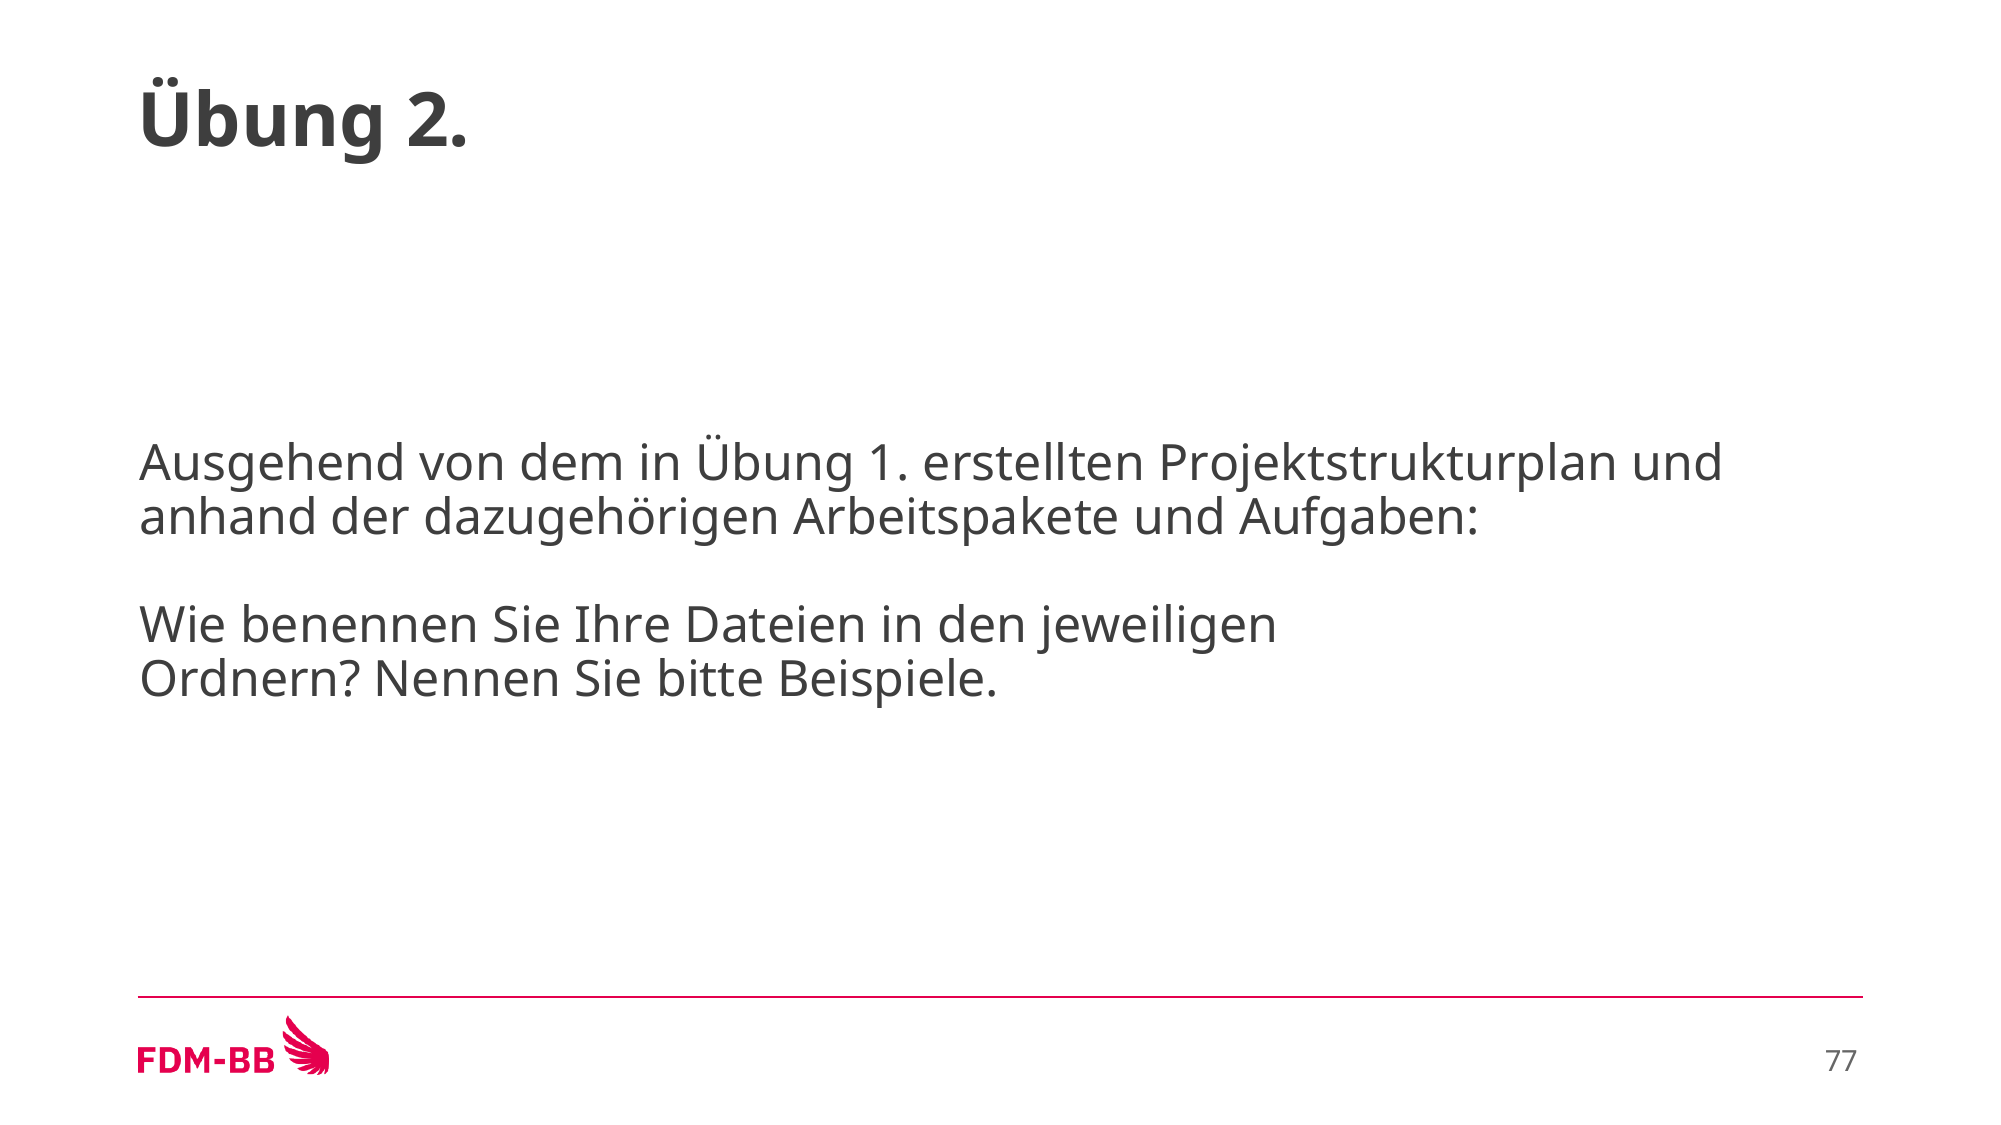

# Übung 2.
Ausgehend von dem in Übung 1. erstellten Projektstrukturplan und anhand der dazugehörigen Arbeitspakete und Aufgaben:
Wie benennen Sie Ihre Dateien in den jeweiligen Ordnern? Nennen Sie bitte Beispiele.
77